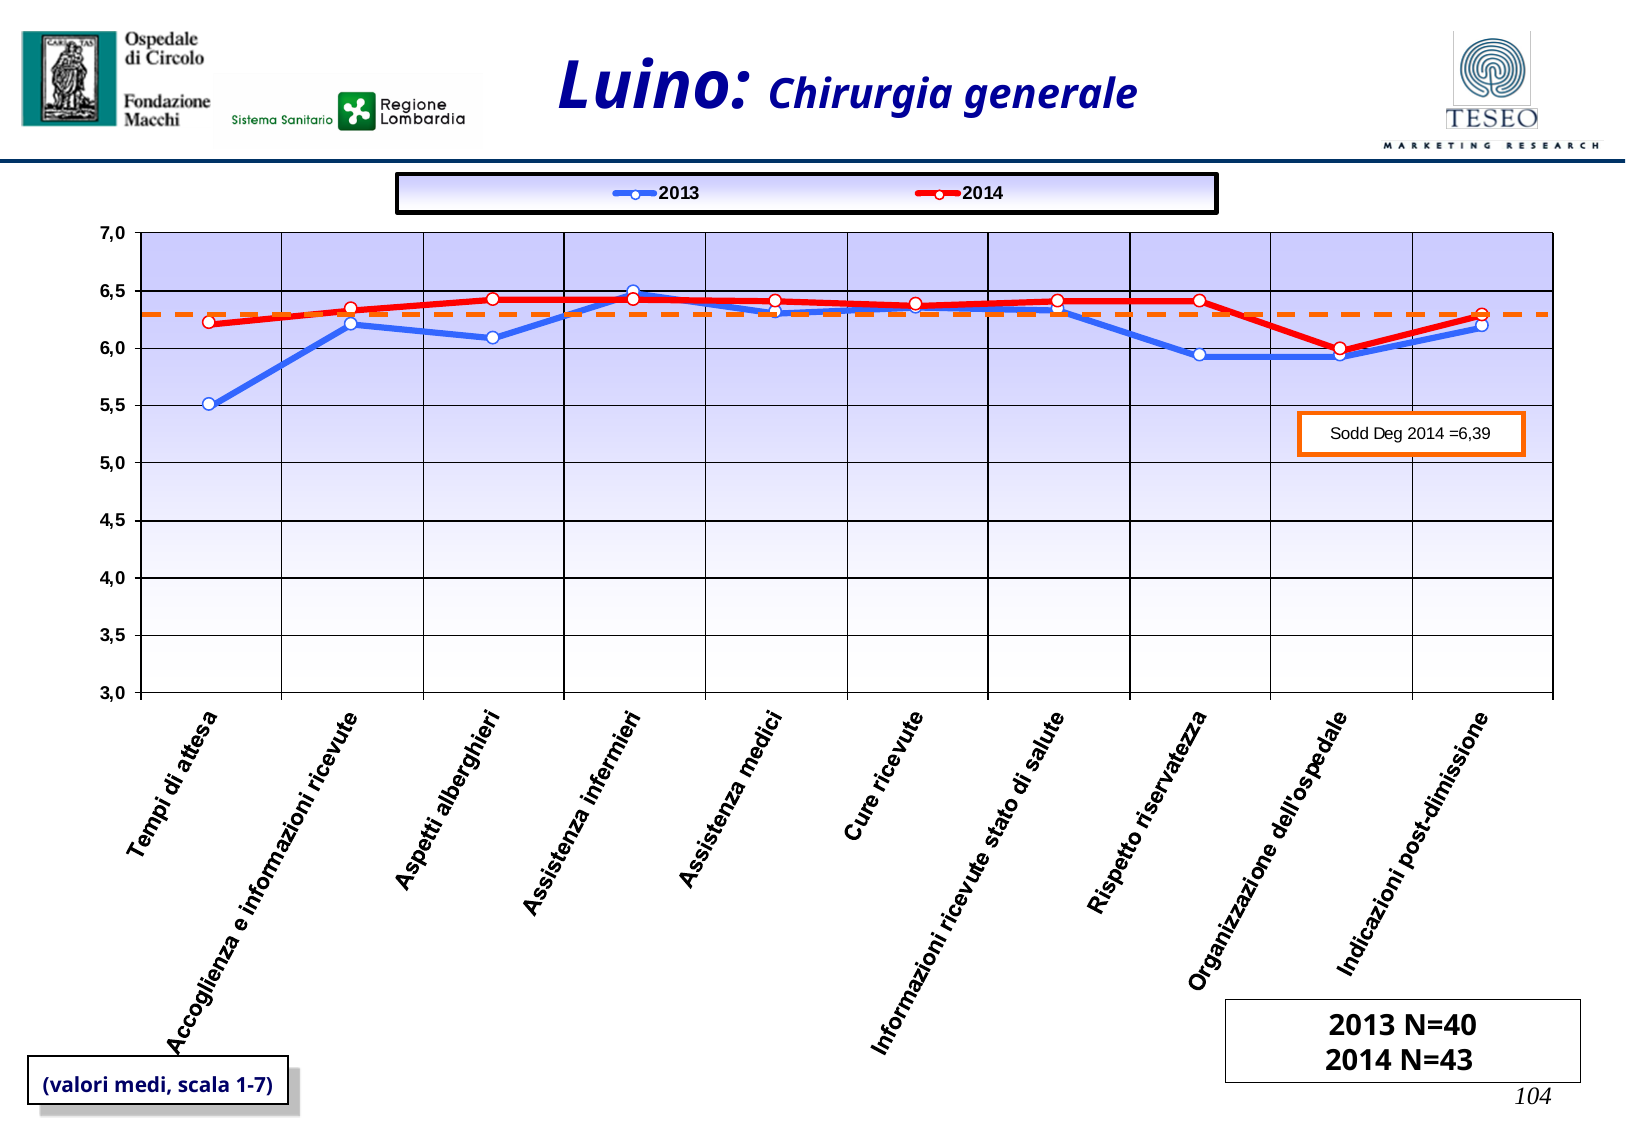

Luino: Chirurgia generale
2013 N=40
2014 N=43
(valori medi, scala 1-7)